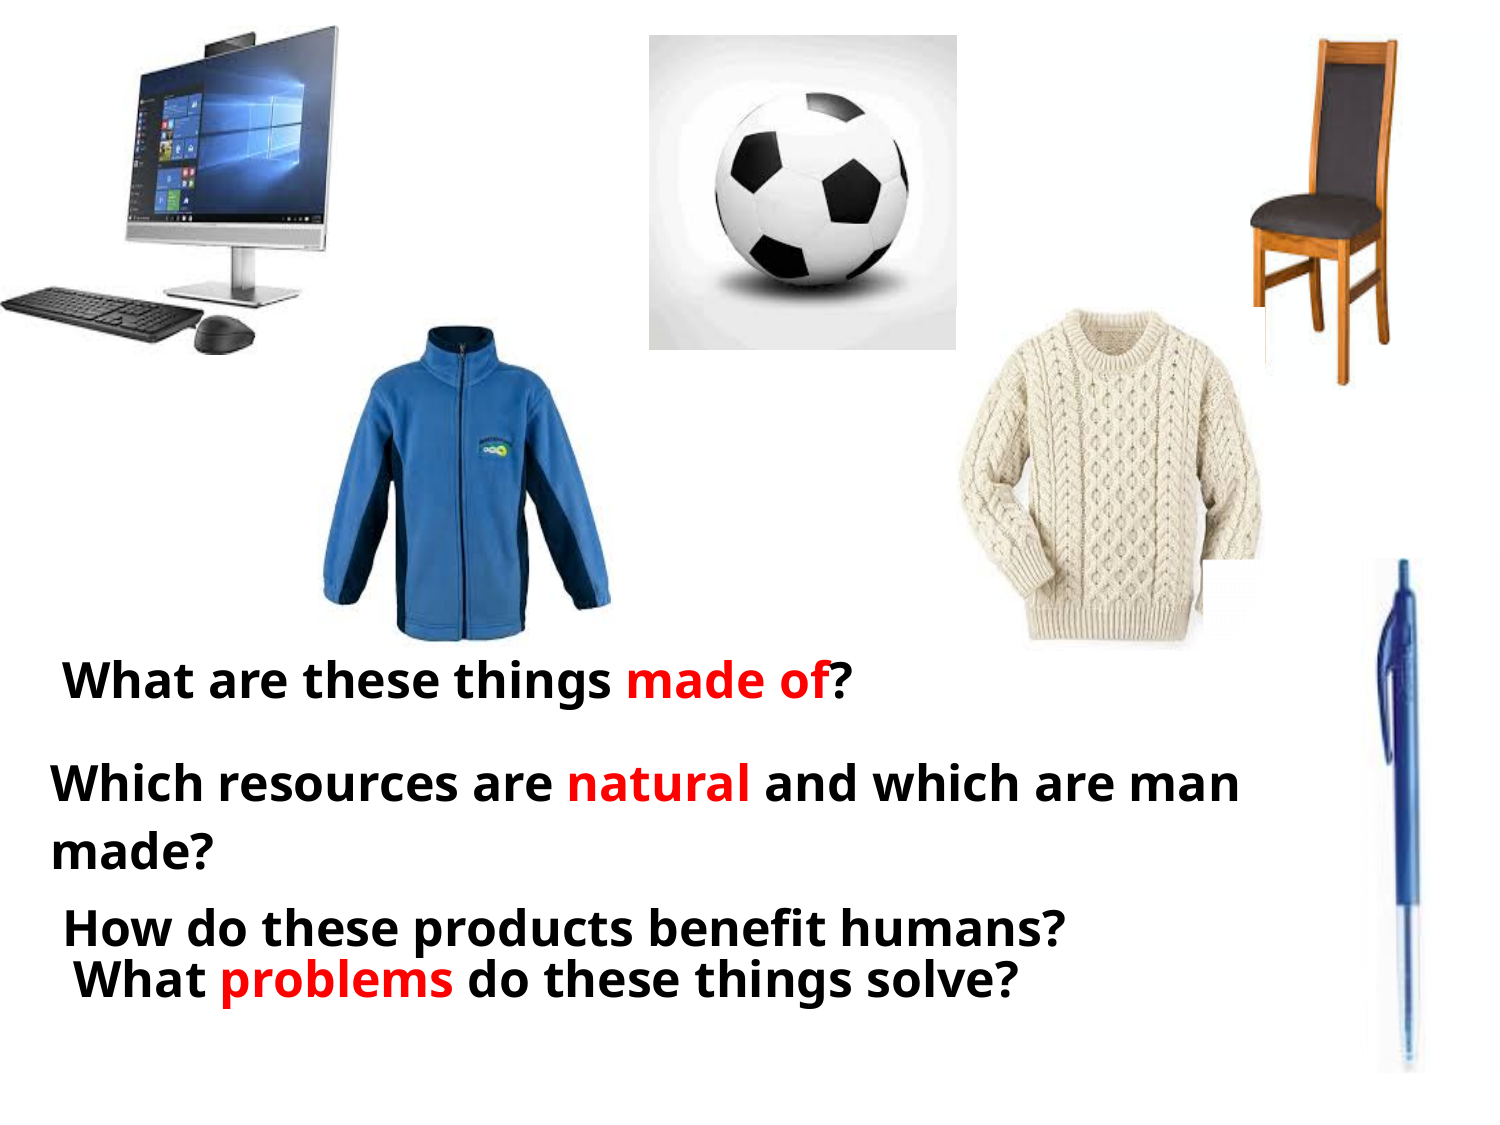

#
What are these things made of?
Which resources are natural and which are man made?
How do these products benefit humans?
What problems do these things solve?